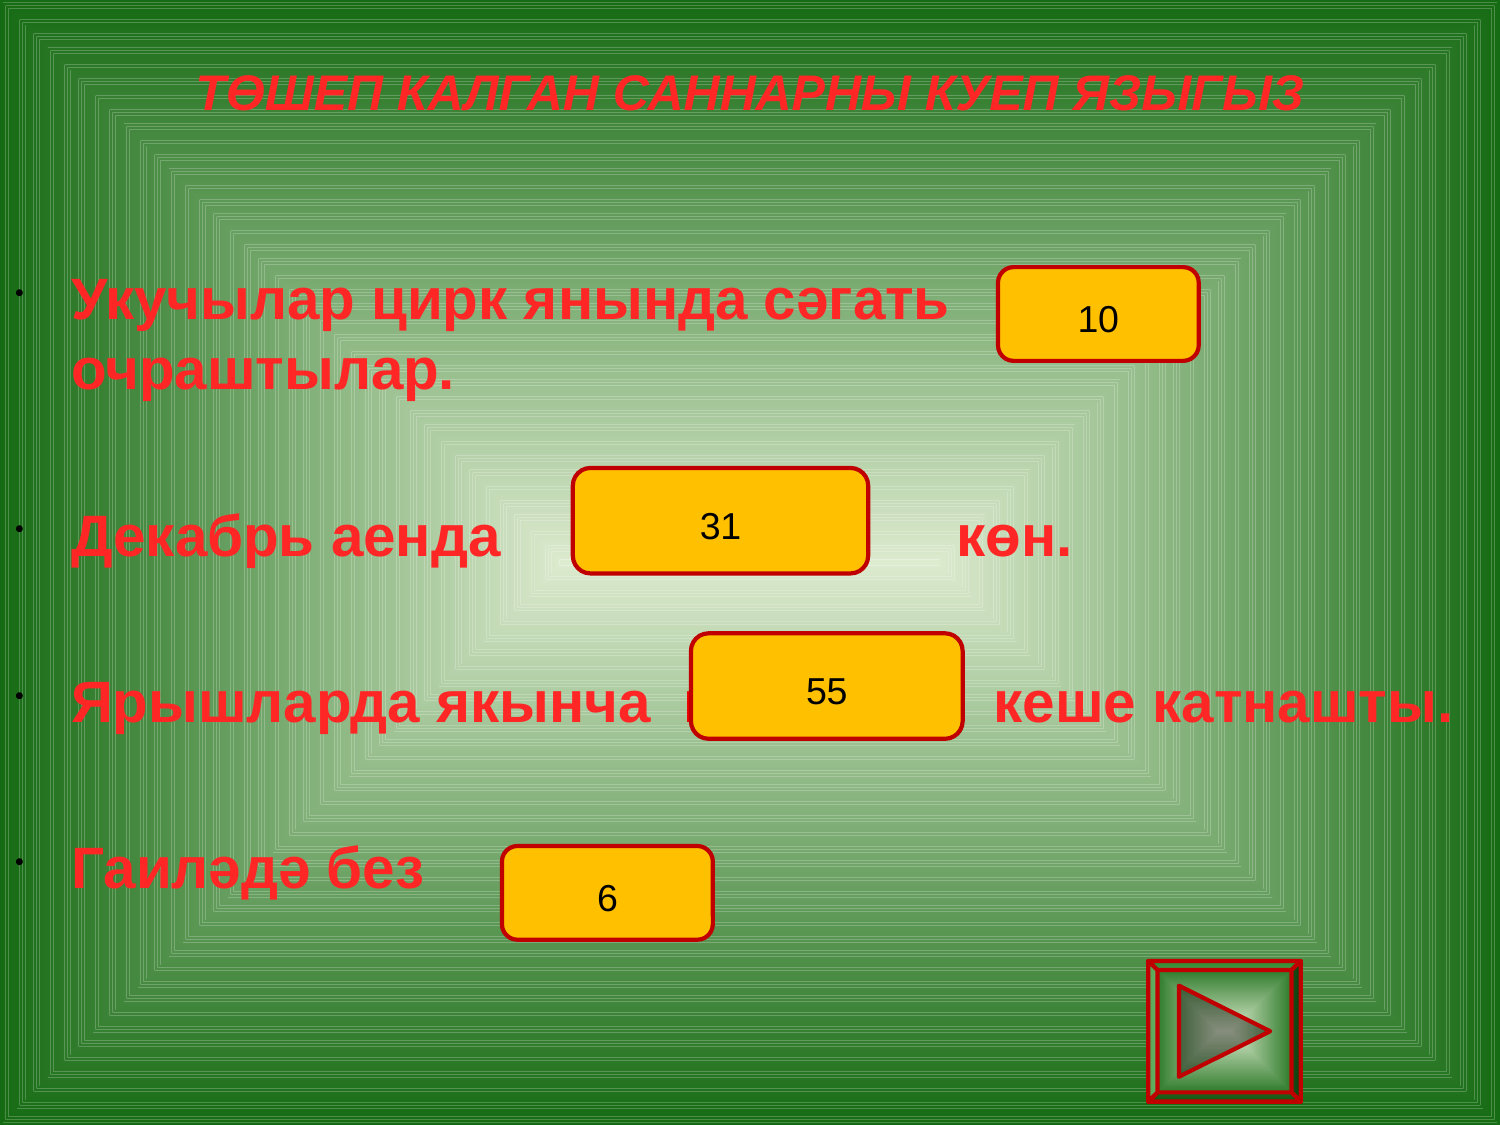

# ТӨШЕП КАЛГАН САННАРНЫ КУЕП ЯЗЫГЫЗ
Укучылар цирк янында сәгать унда очраштылар.
Декабрь аенда утыз бер көн.
Ярышларда якынча илле биш кеше катнашты.
Гаиләдә без алтау.
10
31
55
6